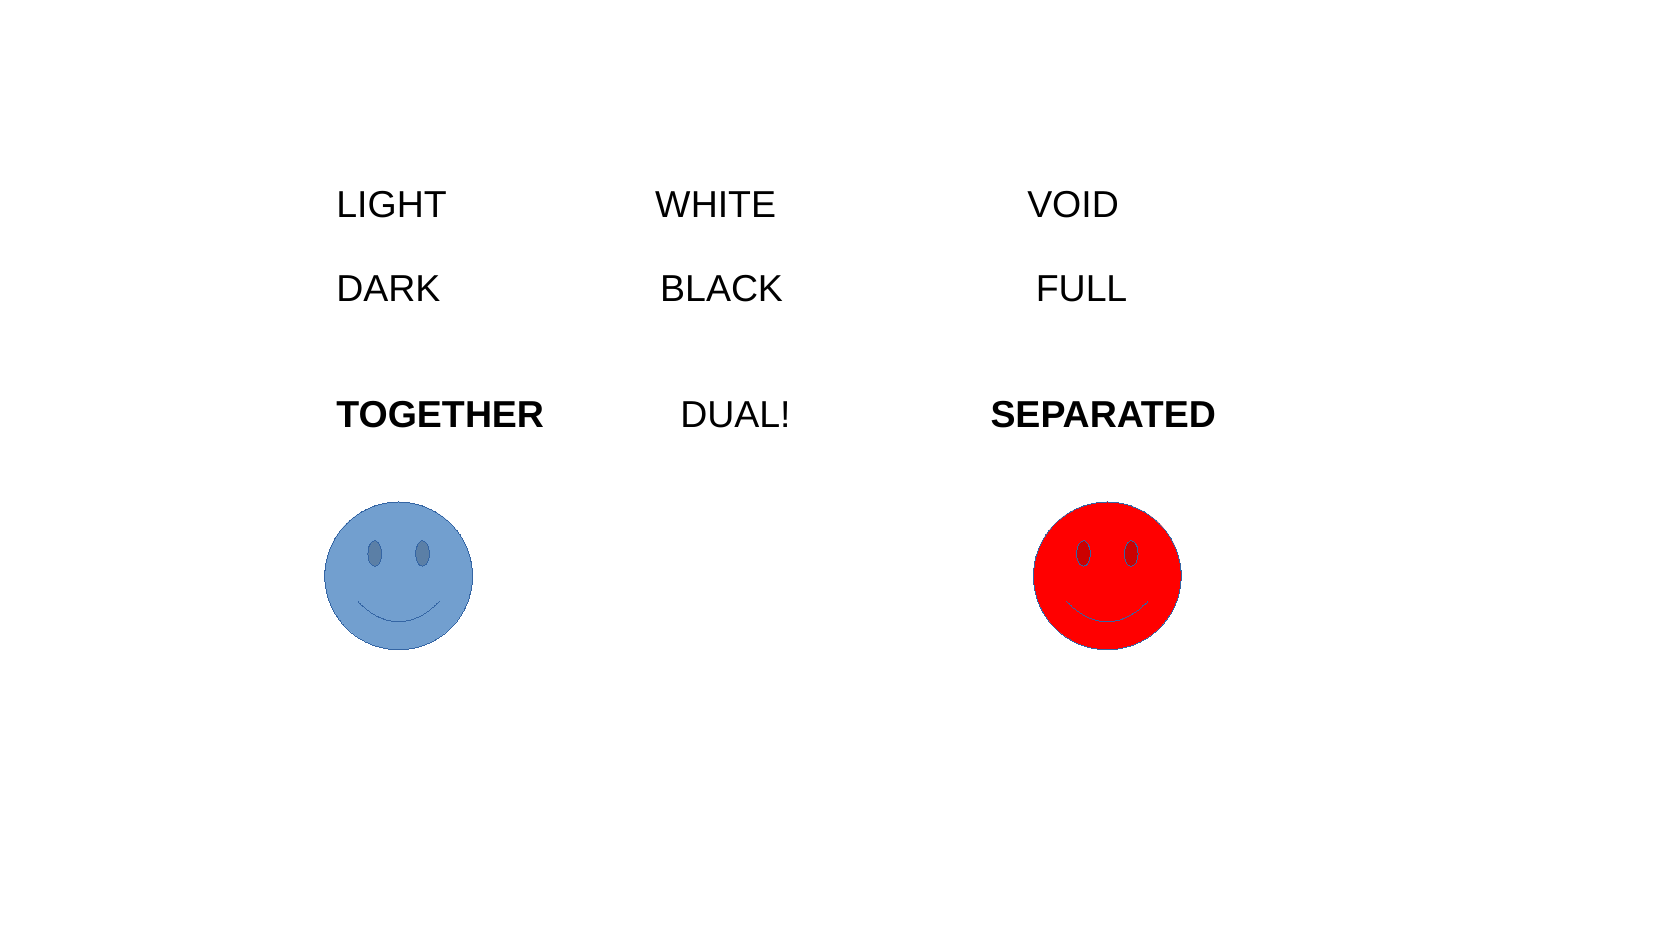

LIGHT WHITE VOID
DARK BLACK FULL
TOGETHER DUAL! SEPARATED